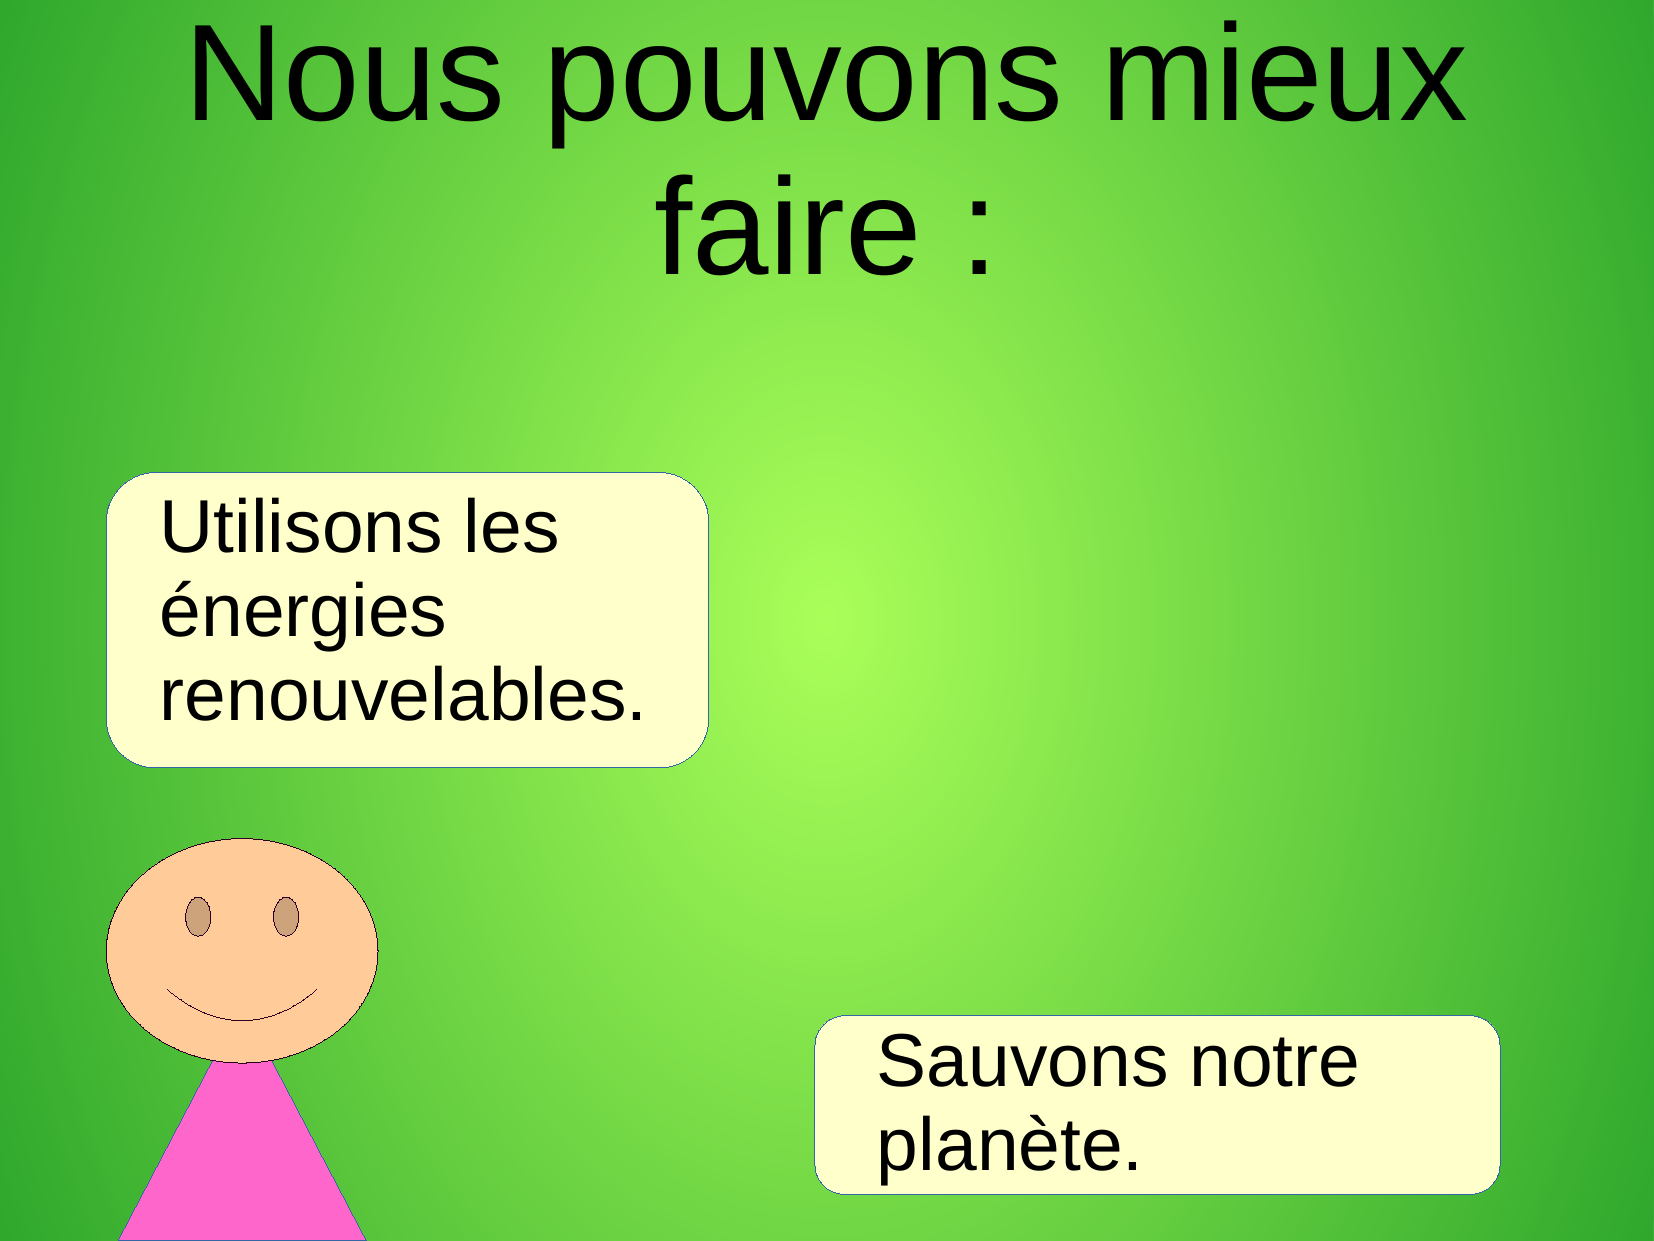

# Nous pouvons mieux faire :
Utilisons les énergies renouvelables.
Sauvons notre planète.